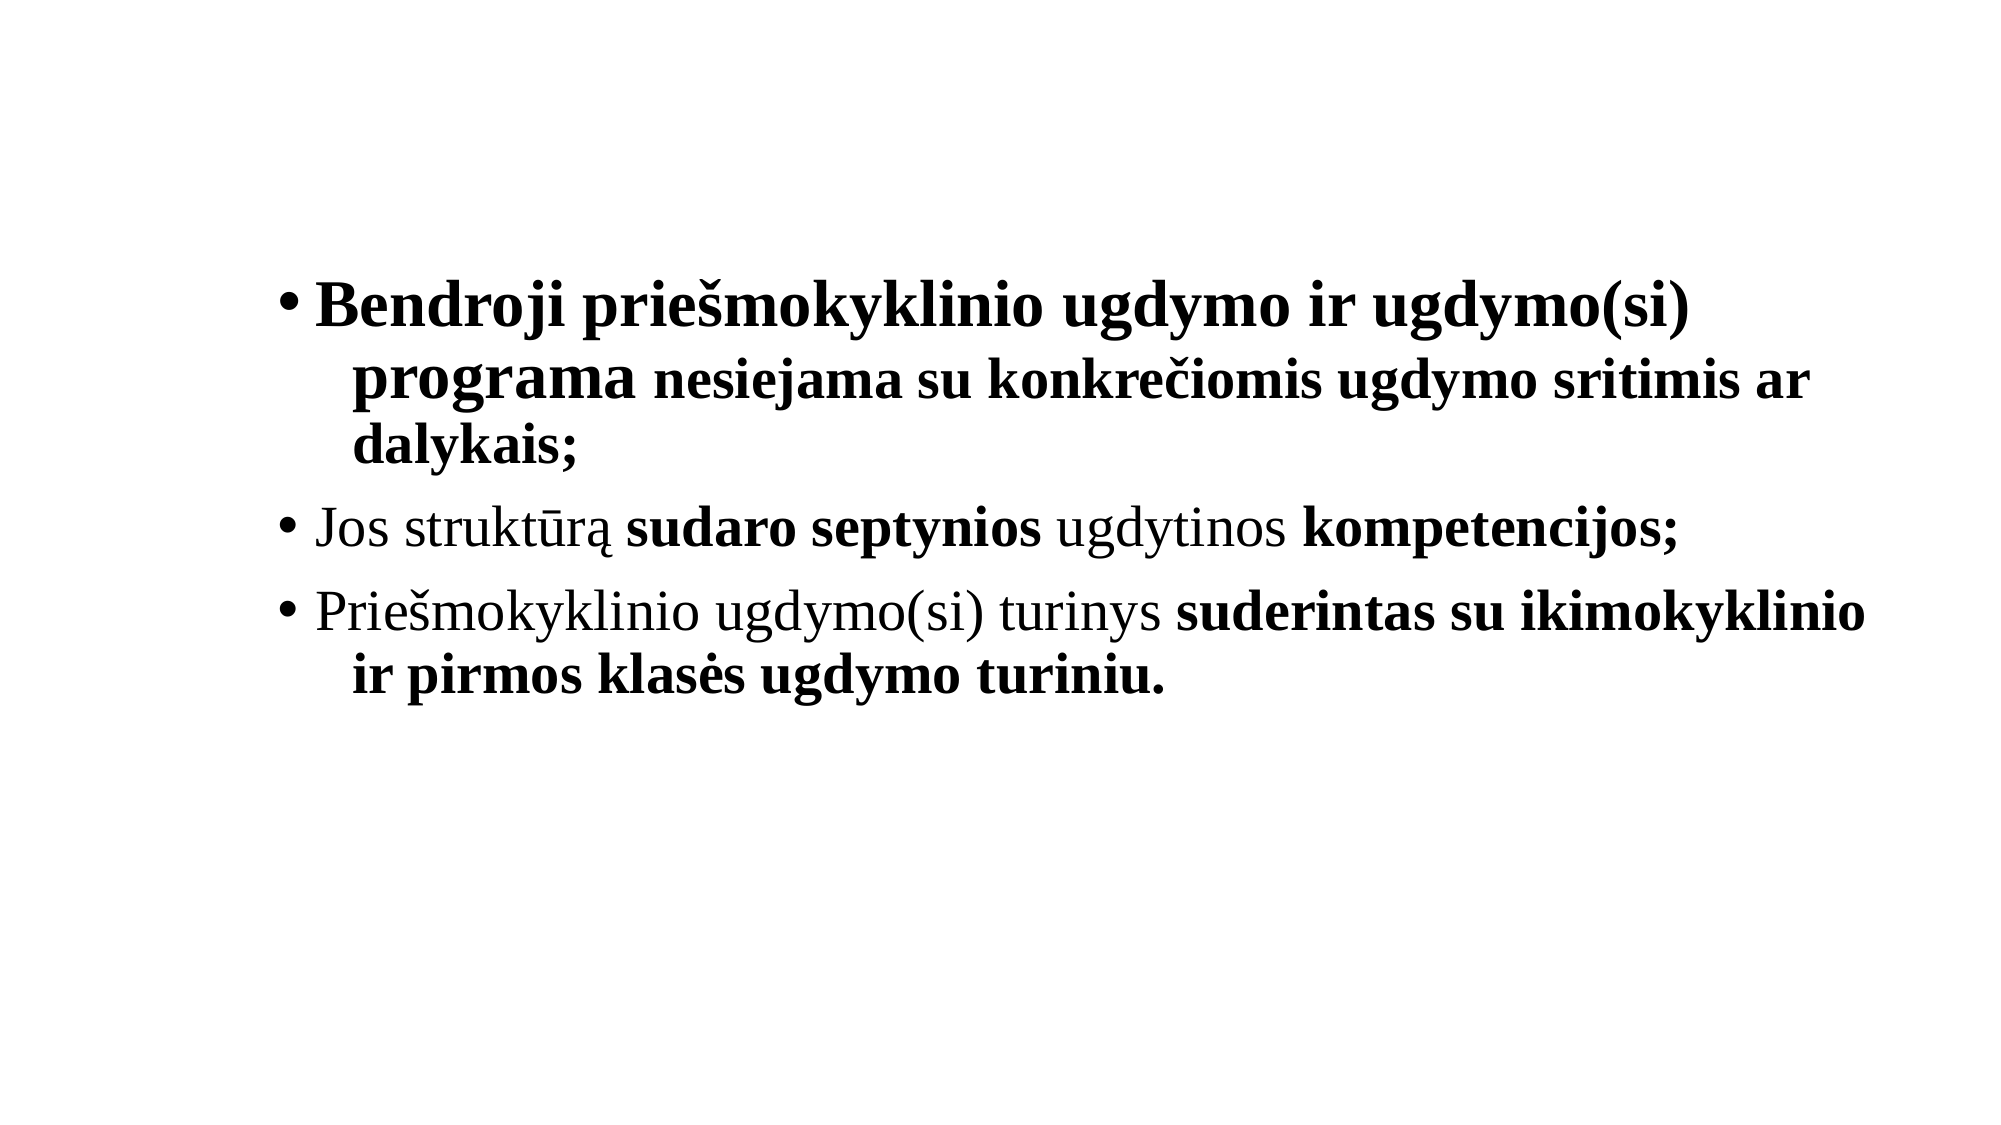

# Bendroji priešmokyklinio ugdymo ir ugdymo(si) programa nesiejama su konkrečiomis ugdymo sritimis ar dalykais;
Jos struktūrą sudaro septynios ugdytinos kompetencijos;
Priešmokyklinio ugdymo(si) turinys suderintas su ikimokyklinio ir pirmos klasės ugdymo turiniu.